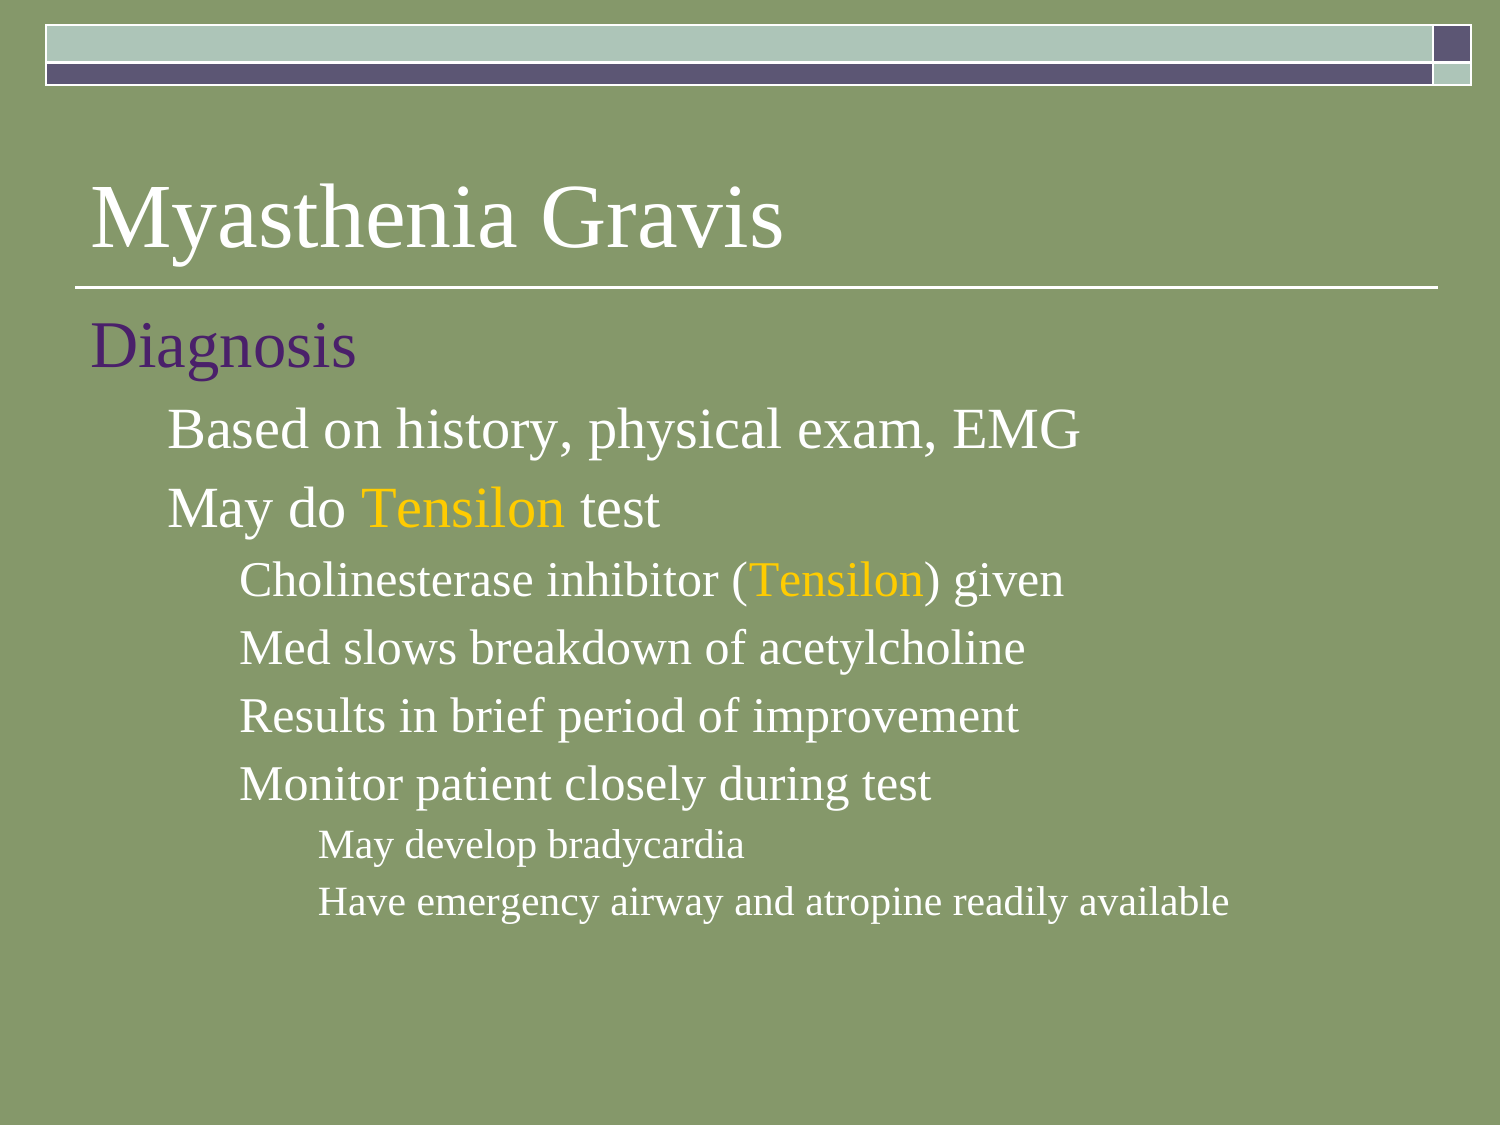

# Myasthenia Gravis
Diagnosis
Based on history, physical exam, EMG
May do Tensilon test
Cholinesterase inhibitor (Tensilon) given
Med slows breakdown of acetylcholine
Results in brief period of improvement
Monitor patient closely during test
May develop bradycardia
Have emergency airway and atropine readily available